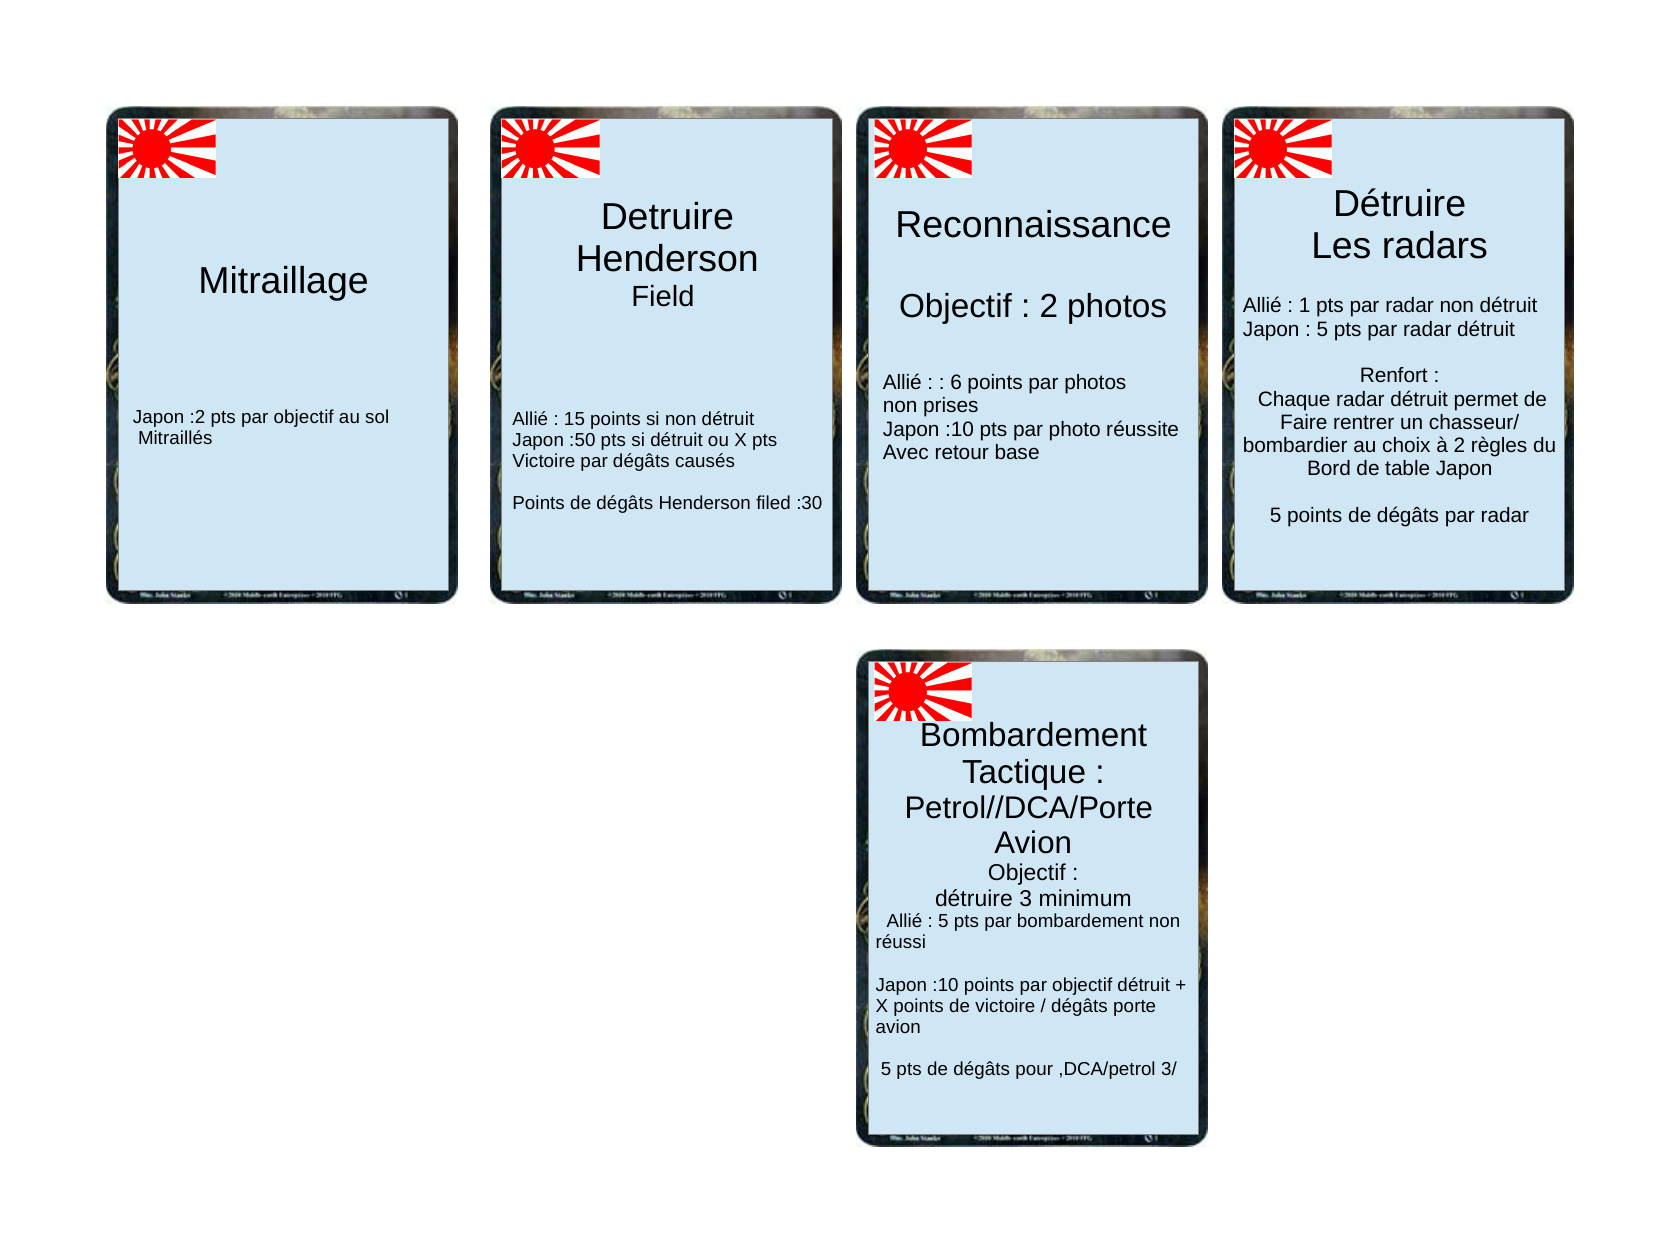

Trench
Strafing
Mission
Trench
Strafing
Mission
Mitraillage
De
Tranchée/Tank
2 vs 2
Allié : 2 pts par tranché/tank mitraillées
Allemand :idem
Mitraillage
Japon :2 pts par objectif au sol
 Mitraillés
Detruire
Henderson
Field
Allié : 15 points si non détruit
Japon :50 pts si détruit ou X pts
Victoire par dégâts causés
Points de dégâts Henderson filed :30
Reconnaissance
Objectif : 2 photos
Allié : : 6 points par photos
non prises
Japon :10 pts par photo réussite
Avec retour base
Détruire
Les radars
Allié : 1 pts par radar non détruit
Japon : 5 pts par radar détruit
Renfort :
 Chaque radar détruit permet de
Faire rentrer un chasseur/
bombardier au choix à 2 règles du
Bord de table Japon
5 points de dégâts par radar
Bombardement
Tactique :
Petrol//DCA/Porte
Avion
Objectif :
détruire 3 minimum
Allié : 5 pts par bombardement non
réussi
Japon :10 points par objectif détruit +
X points de victoire / dégâts porte
avion
 5 pts de dégâts pour ,DCA/petrol 3/